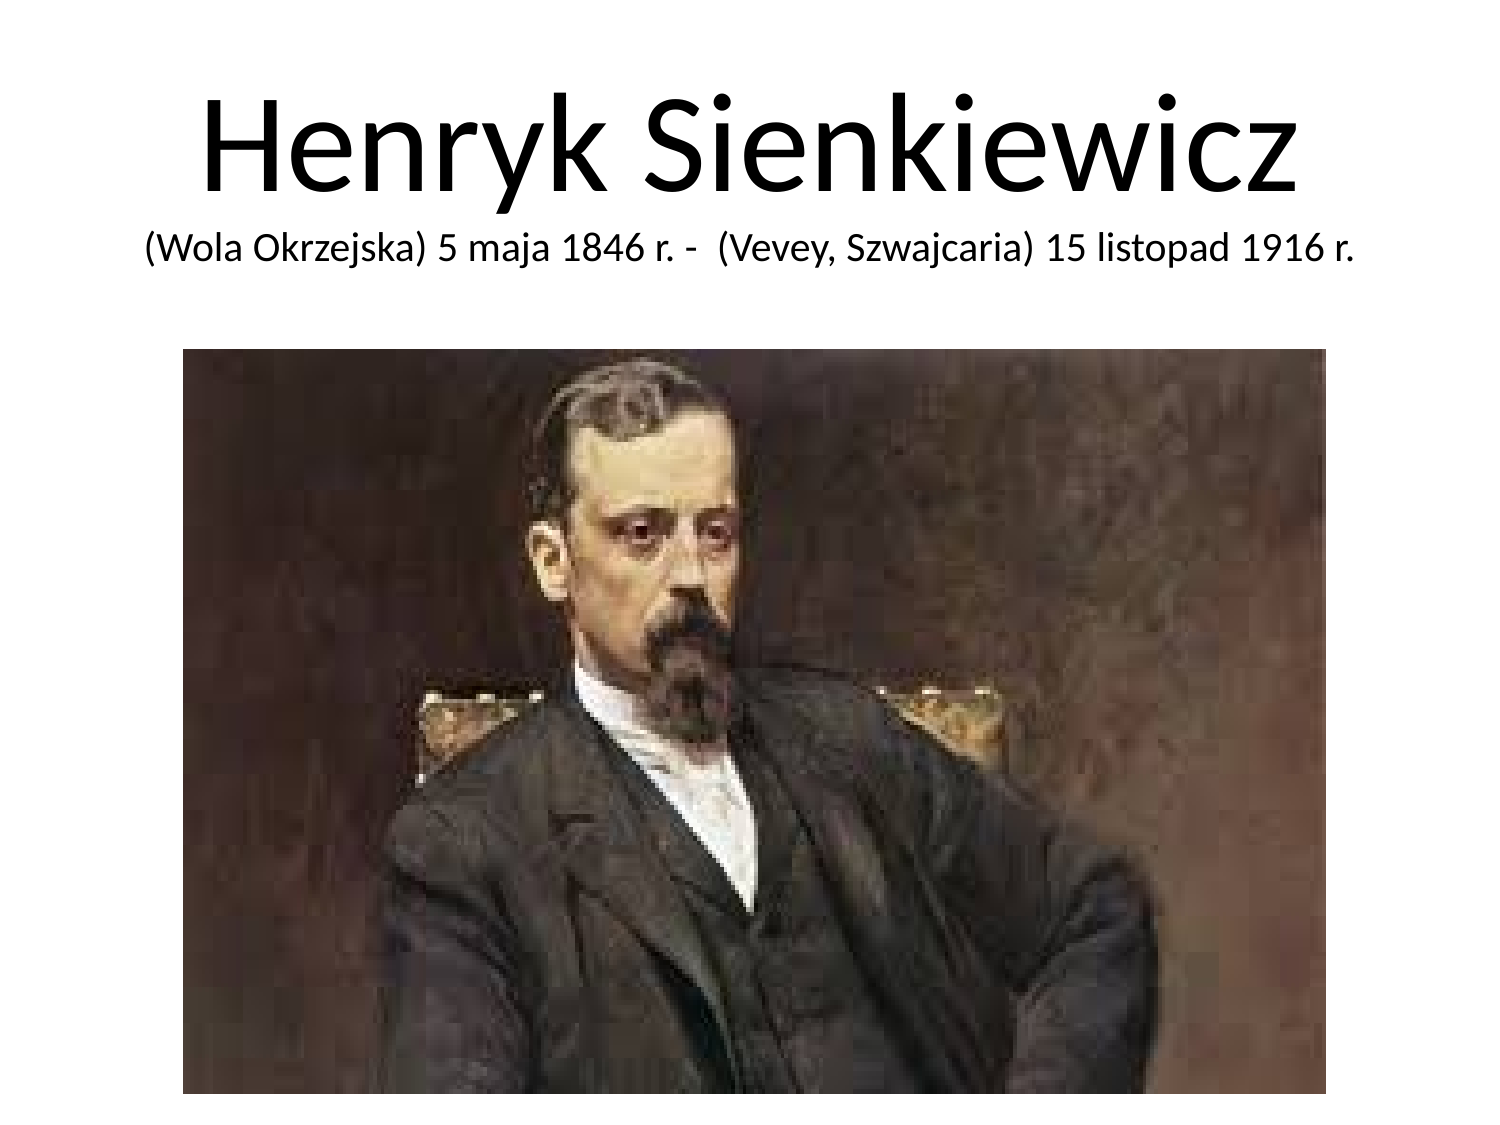

# Henryk Sienkiewicz (Wola Okrzejska) 5 maja 1846 r. - (Vevey, Szwajcaria) 15 listopad 1916 r.